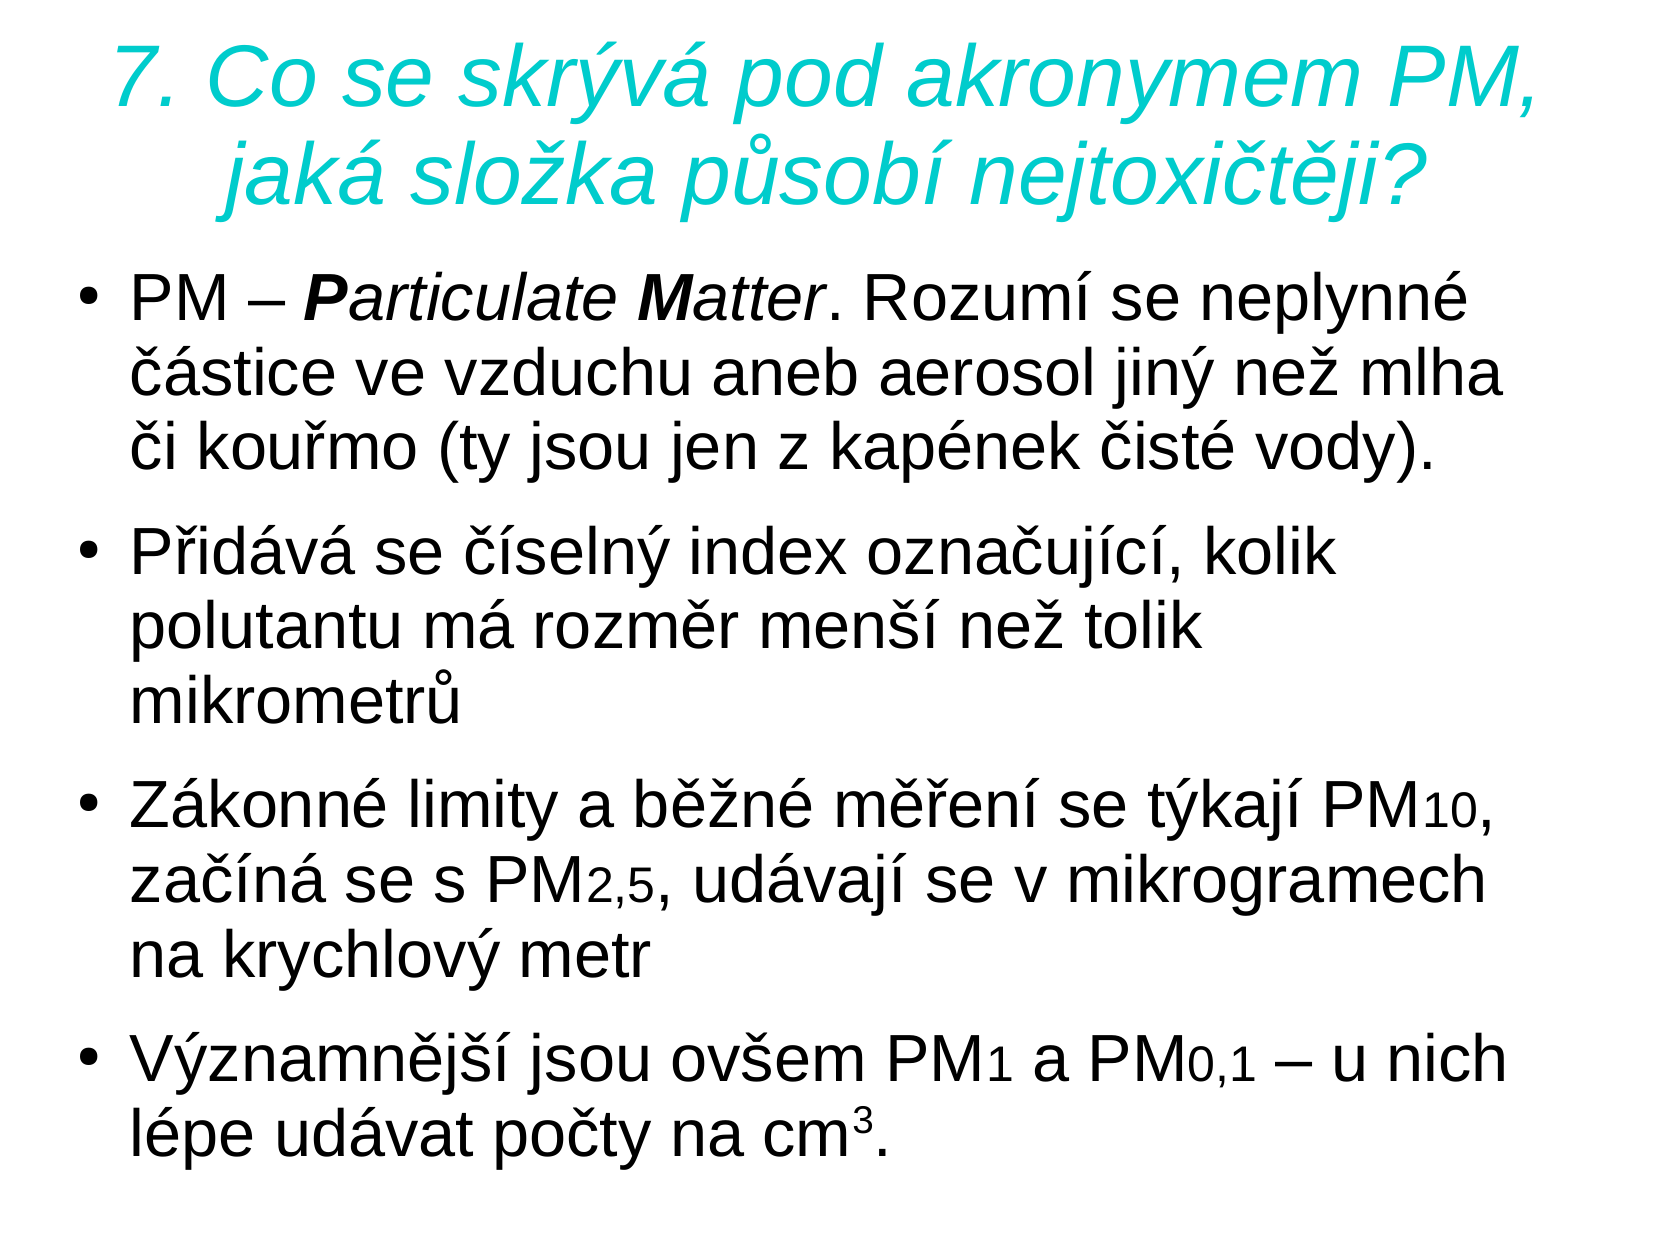

# 7. Co se skrývá pod akronymem PM, jaká složka působí nejtoxičtěji?
PM – Particulate Matter. Rozumí se neplynné částice ve vzduchu aneb aerosol jiný než mlha či kouřmo (ty jsou jen z kapének čisté vody).
Přidává se číselný index označující, kolik polutantu má rozměr menší než tolik mikrometrů
Zákonné limity a běžné měření se týkají PM10, začíná se s PM2,5, udávají se v mikrogramech na krychlový metr
Významnější jsou ovšem PM1 a PM0,1 – u nich lépe udávat počty na cm3.